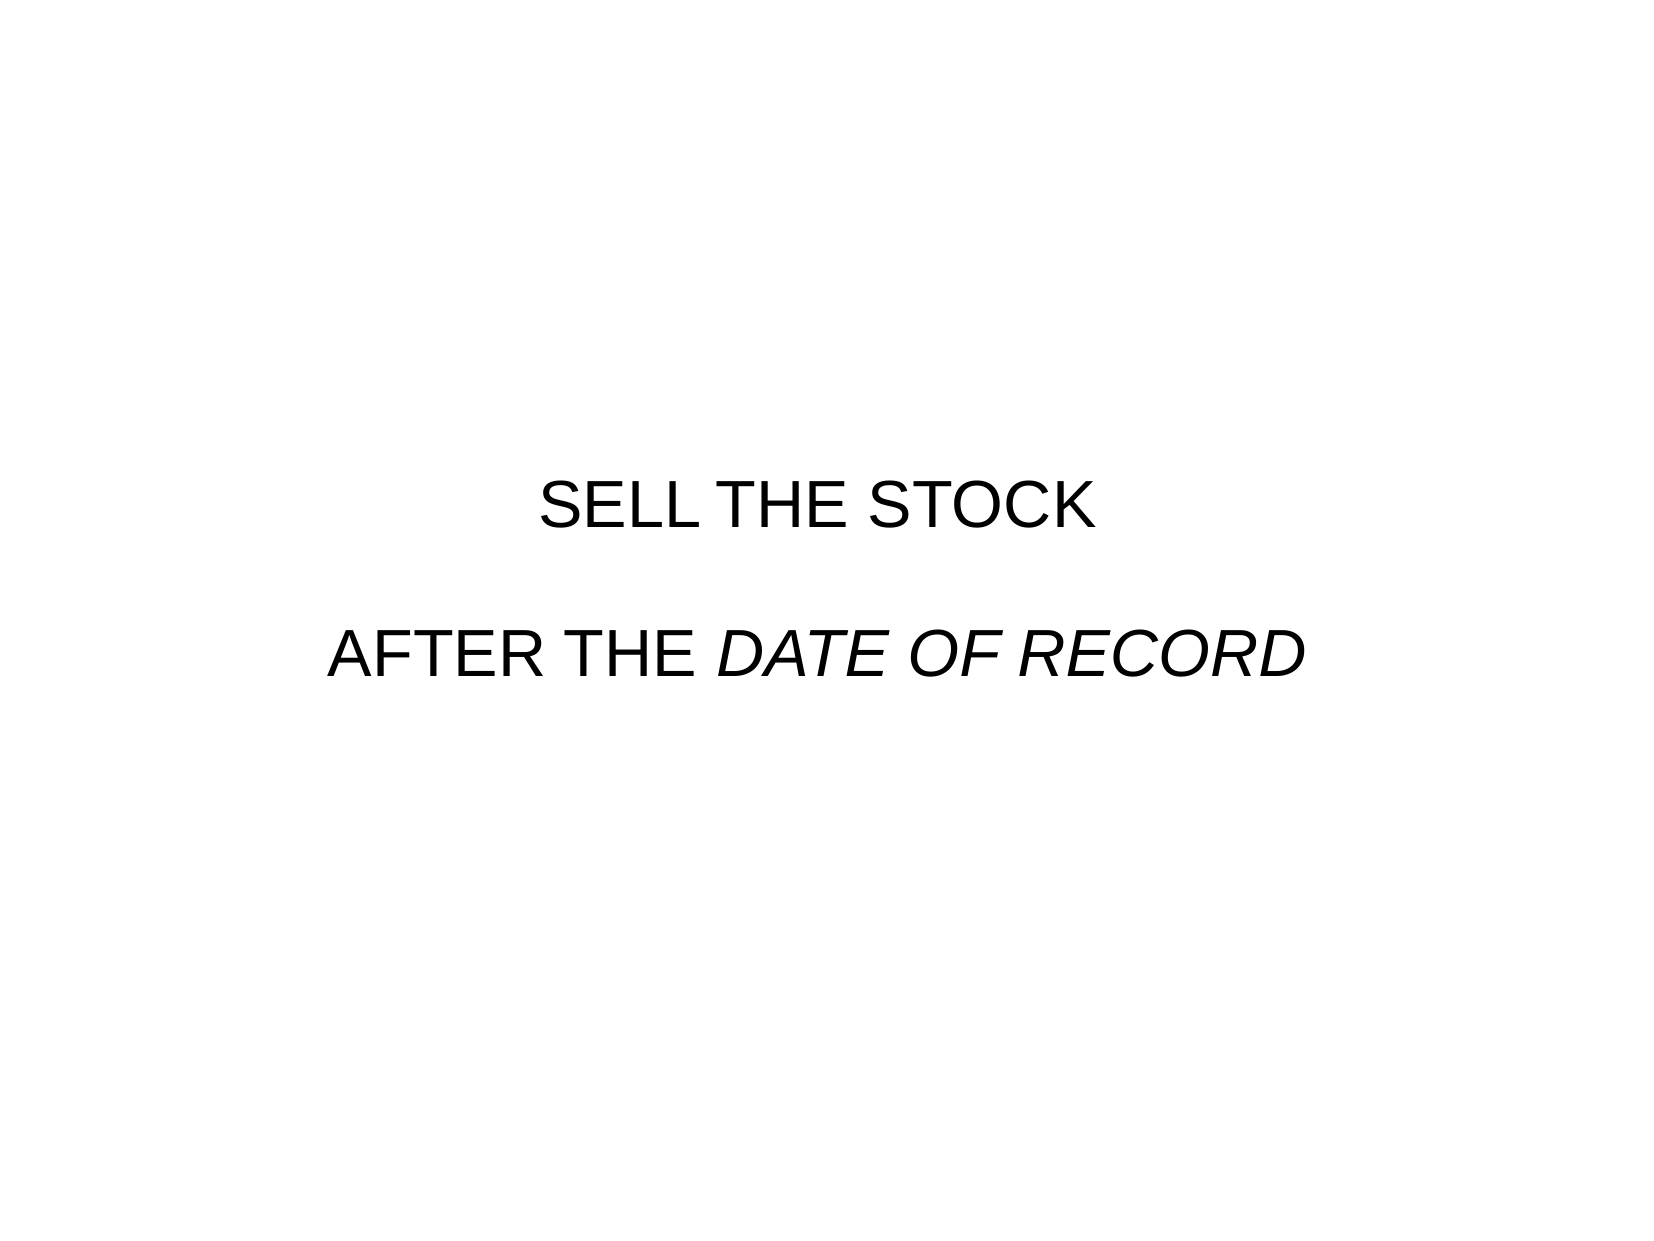

# SELL THE STOCK
AFTER THE DATE OF RECORD